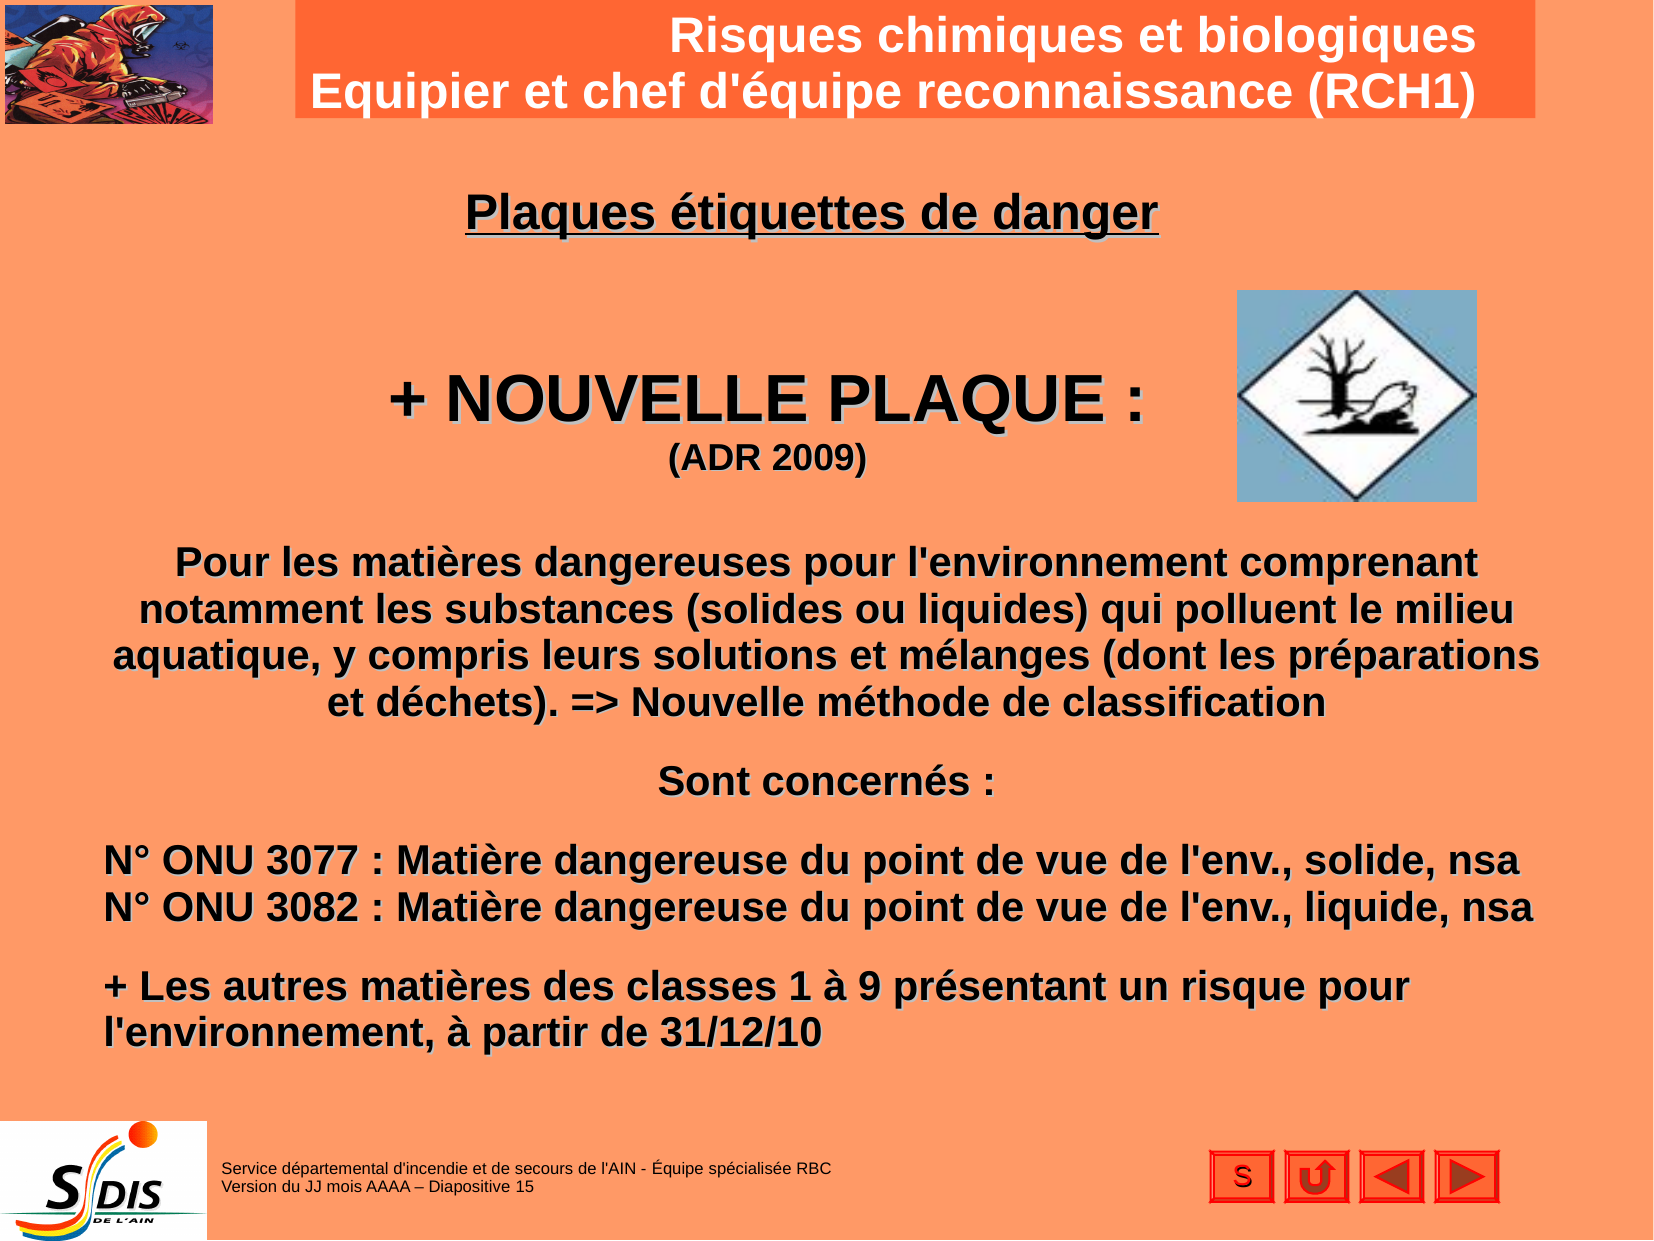

Plaques étiquettes de danger
+ NOUVELLE PLAQUE :
(ADR 2009)
Pour les matières dangereuses pour l'environnement comprenant notamment les substances (solides ou liquides) qui polluent le milieu aquatique, y compris leurs solutions et mélanges (dont les préparations et déchets). => Nouvelle méthode de classification
Sont concernés :
N° ONU 3077 : Matière dangereuse du point de vue de l'env., solide, nsa
N° ONU 3082 : Matière dangereuse du point de vue de l'env., liquide, nsa
+ Les autres matières des classes 1 à 9 présentant un risque pour l'environnement, à partir de 31/12/10
S